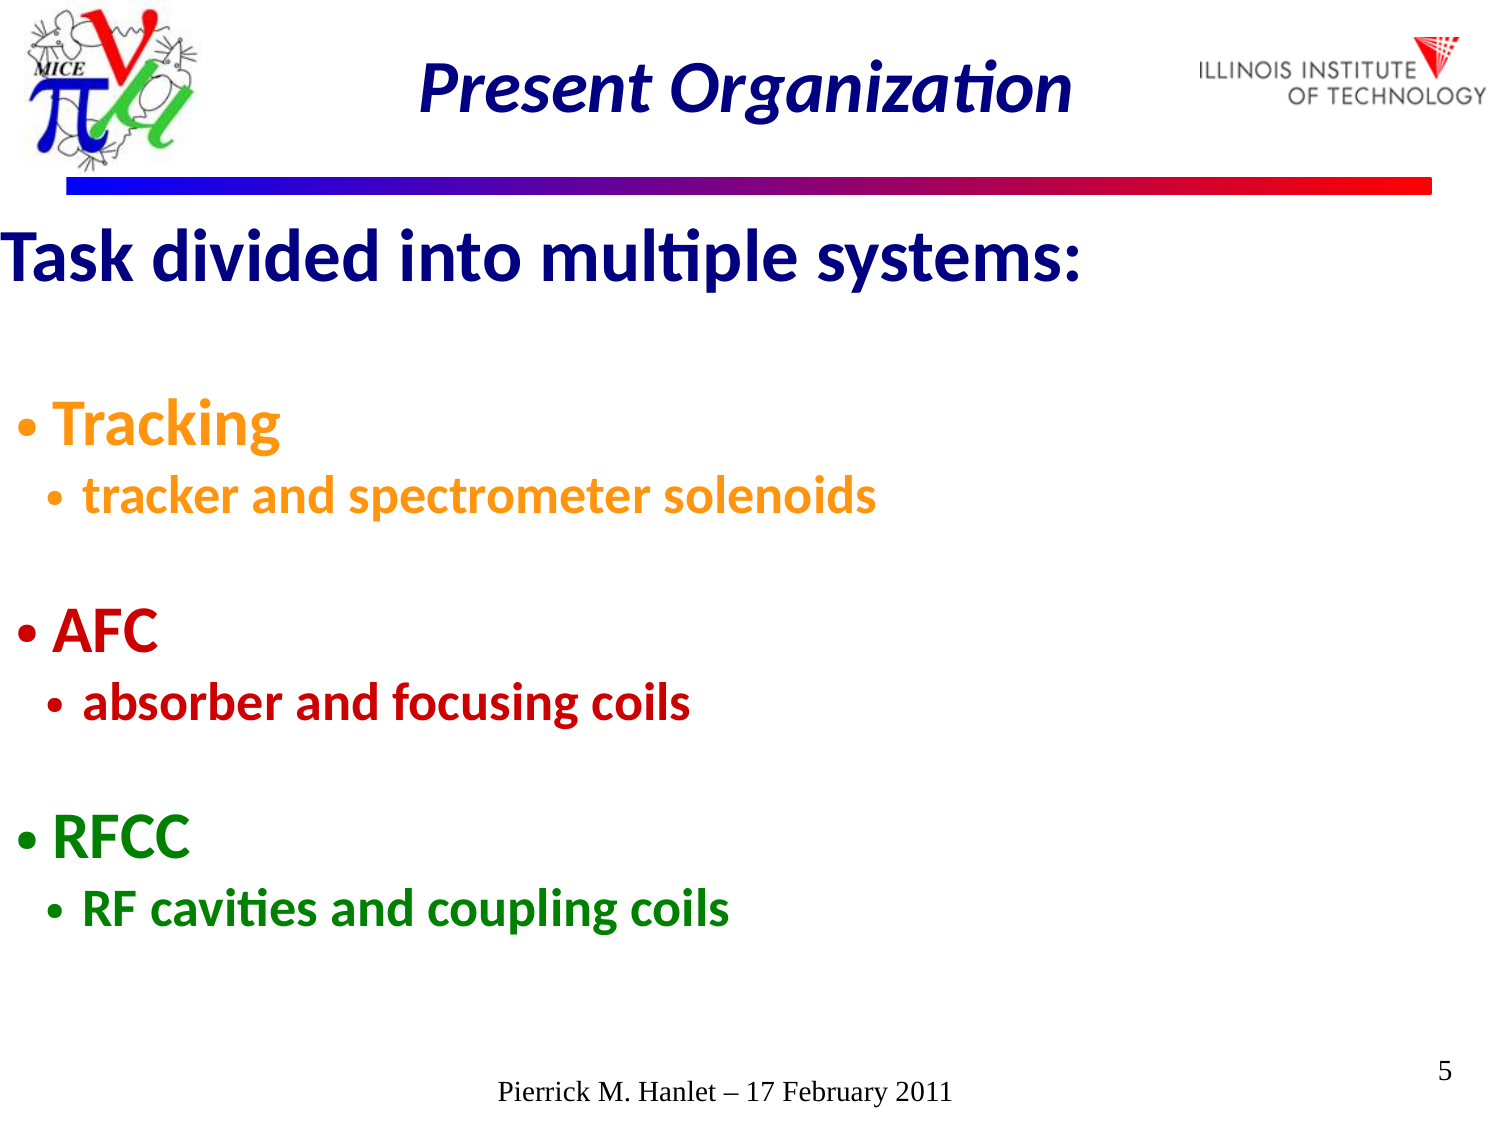

# Present Organization
Task divided into multiple systems:
Tracking
tracker and spectrometer solenoids
AFC
absorber and focusing coils
RFCC
RF cavities and coupling coils
5